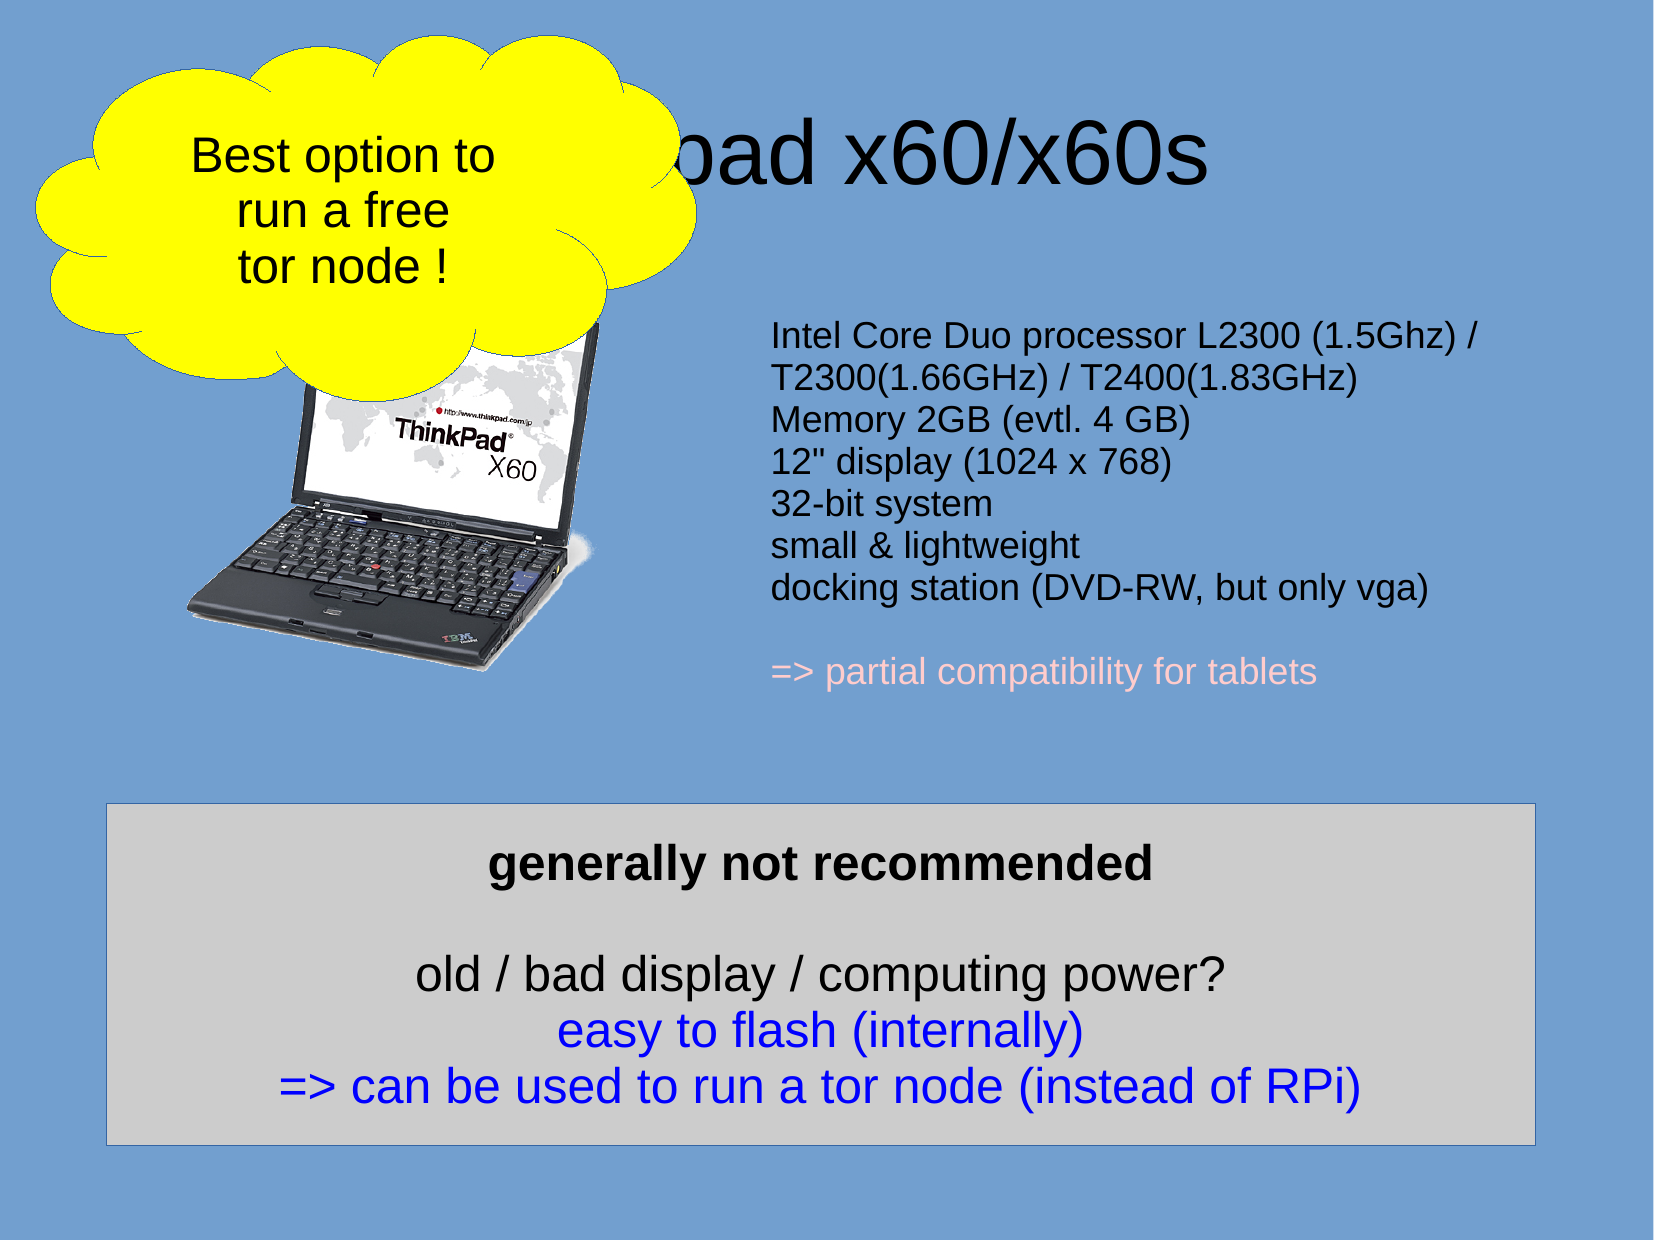

Best option to
run a free
tor node !
# Thinkpad x60/x60s
Intel Core Duo processor L2300 (1.5Ghz) / T2300(1.66GHz) / T2400(1.83GHz)
Memory 2GB (evtl. 4 GB)
12" display (1024 x 768)
32-bit system
small & lightweight
docking station (DVD-RW, but only vga)
=> partial compatibility for tablets
generally not recommended
old / bad display / computing power?
easy to flash (internally)
=> can be used to run a tor node (instead of RPi)